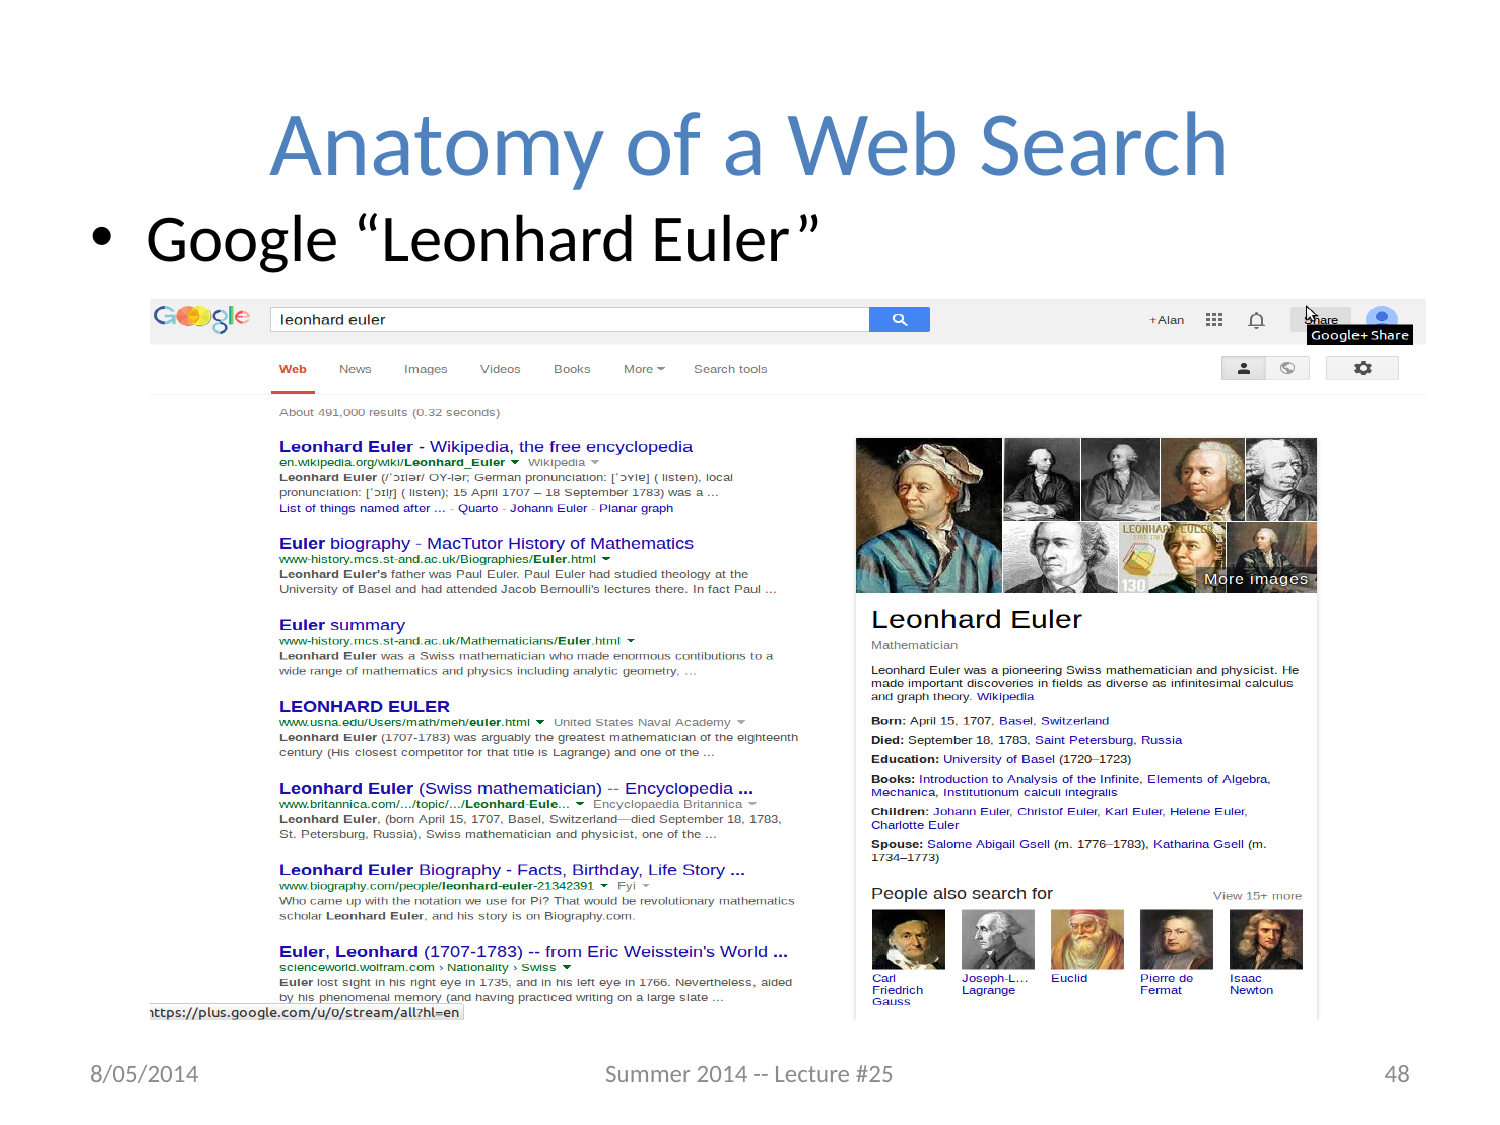

# Anatomy of a Web Search
Google “Leonhard Euler”
8/05/2014
Summer 2014 -- Lecture #25